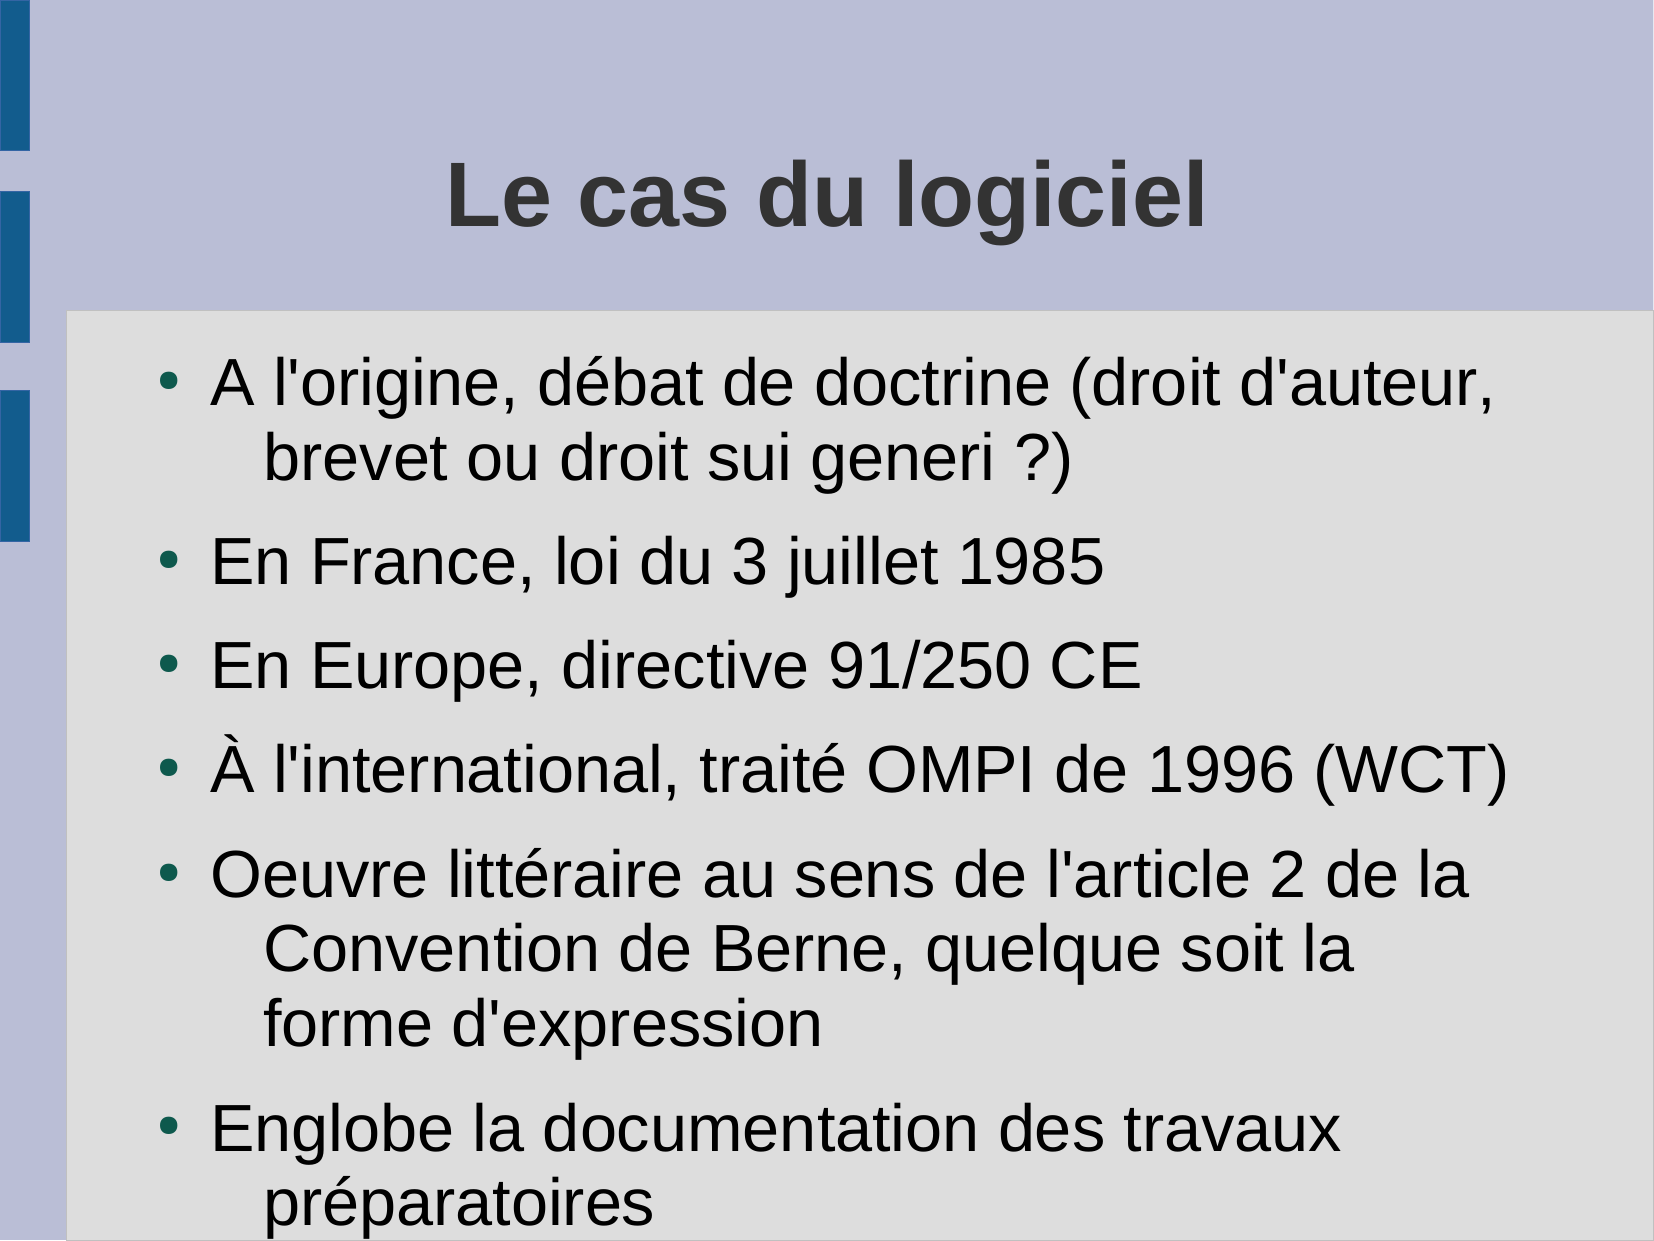

# Le cas du logiciel
A l'origine, débat de doctrine (droit d'auteur, brevet ou droit sui generi ?)
En France, loi du 3 juillet 1985
En Europe, directive 91/250 CE
À l'international, traité OMPI de 1996 (WCT)
Oeuvre littéraire au sens de l'article 2 de la Convention de Berne, quelque soit la forme d'expression
Englobe la documentation des travaux préparatoires